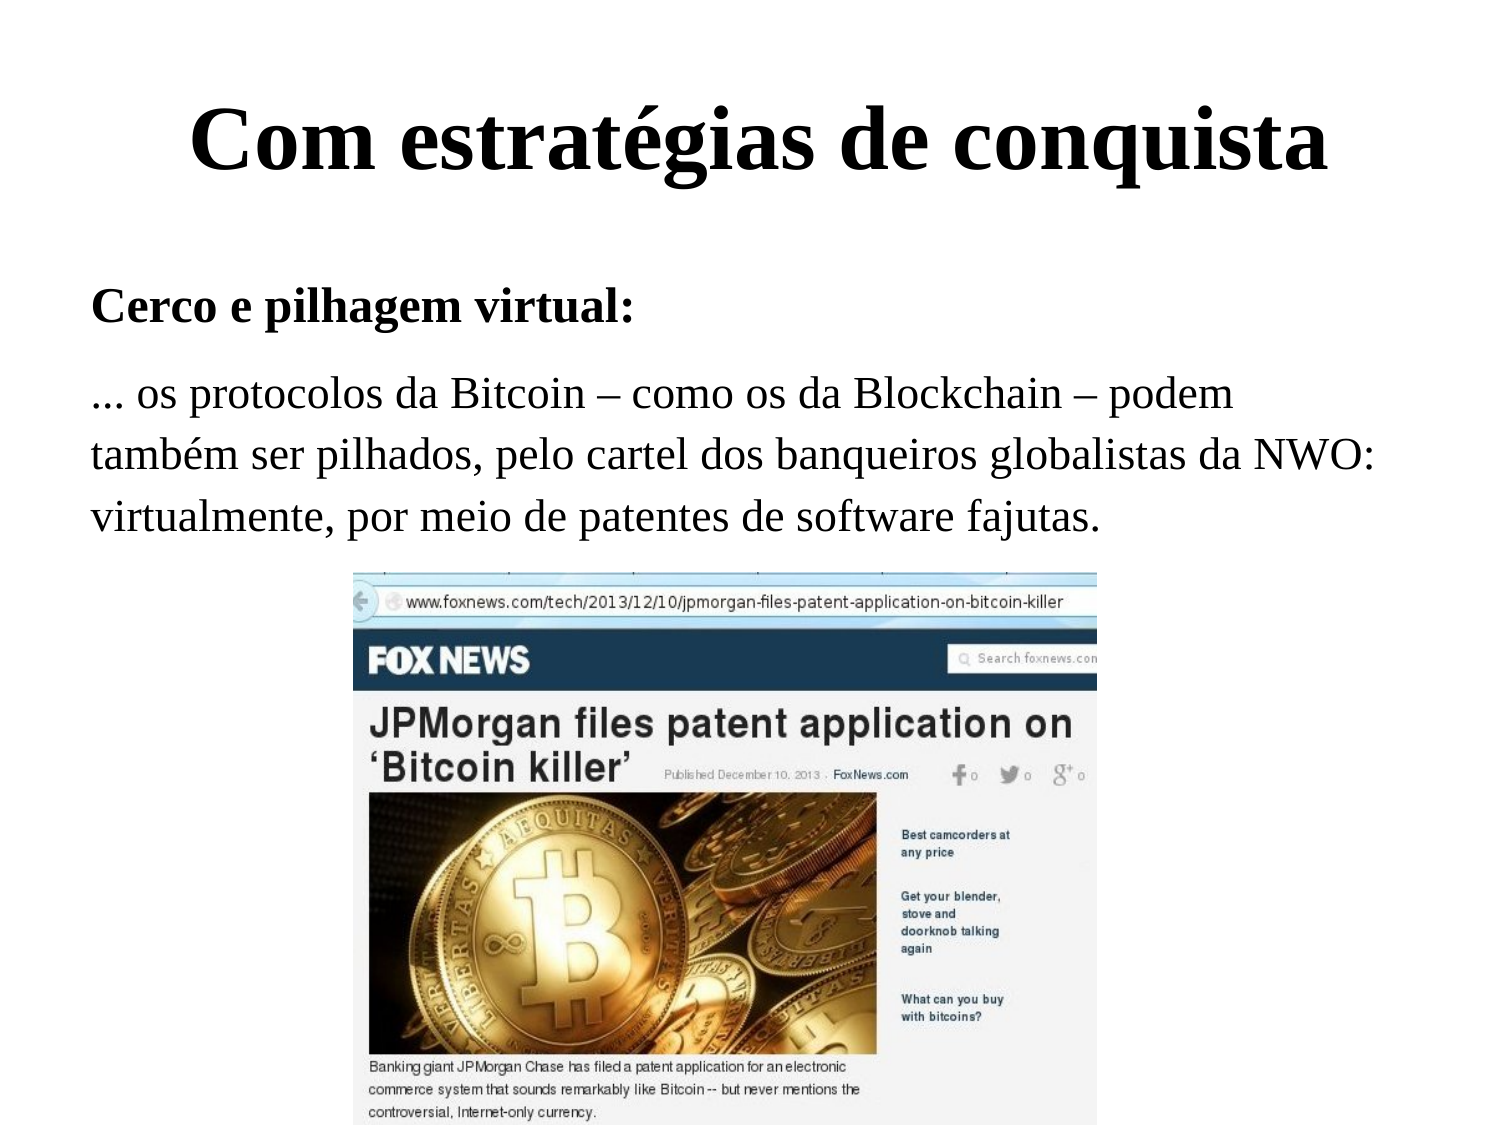

# Com estratégias de conquista
Cerco e pilhagem virtual:
... os protocolos da Bitcoin – como os da Blockchain – podem
também ser pilhados, pelo cartel dos banqueiros globalistas da NWO:
virtualmente, por meio de patentes de software fajutas.